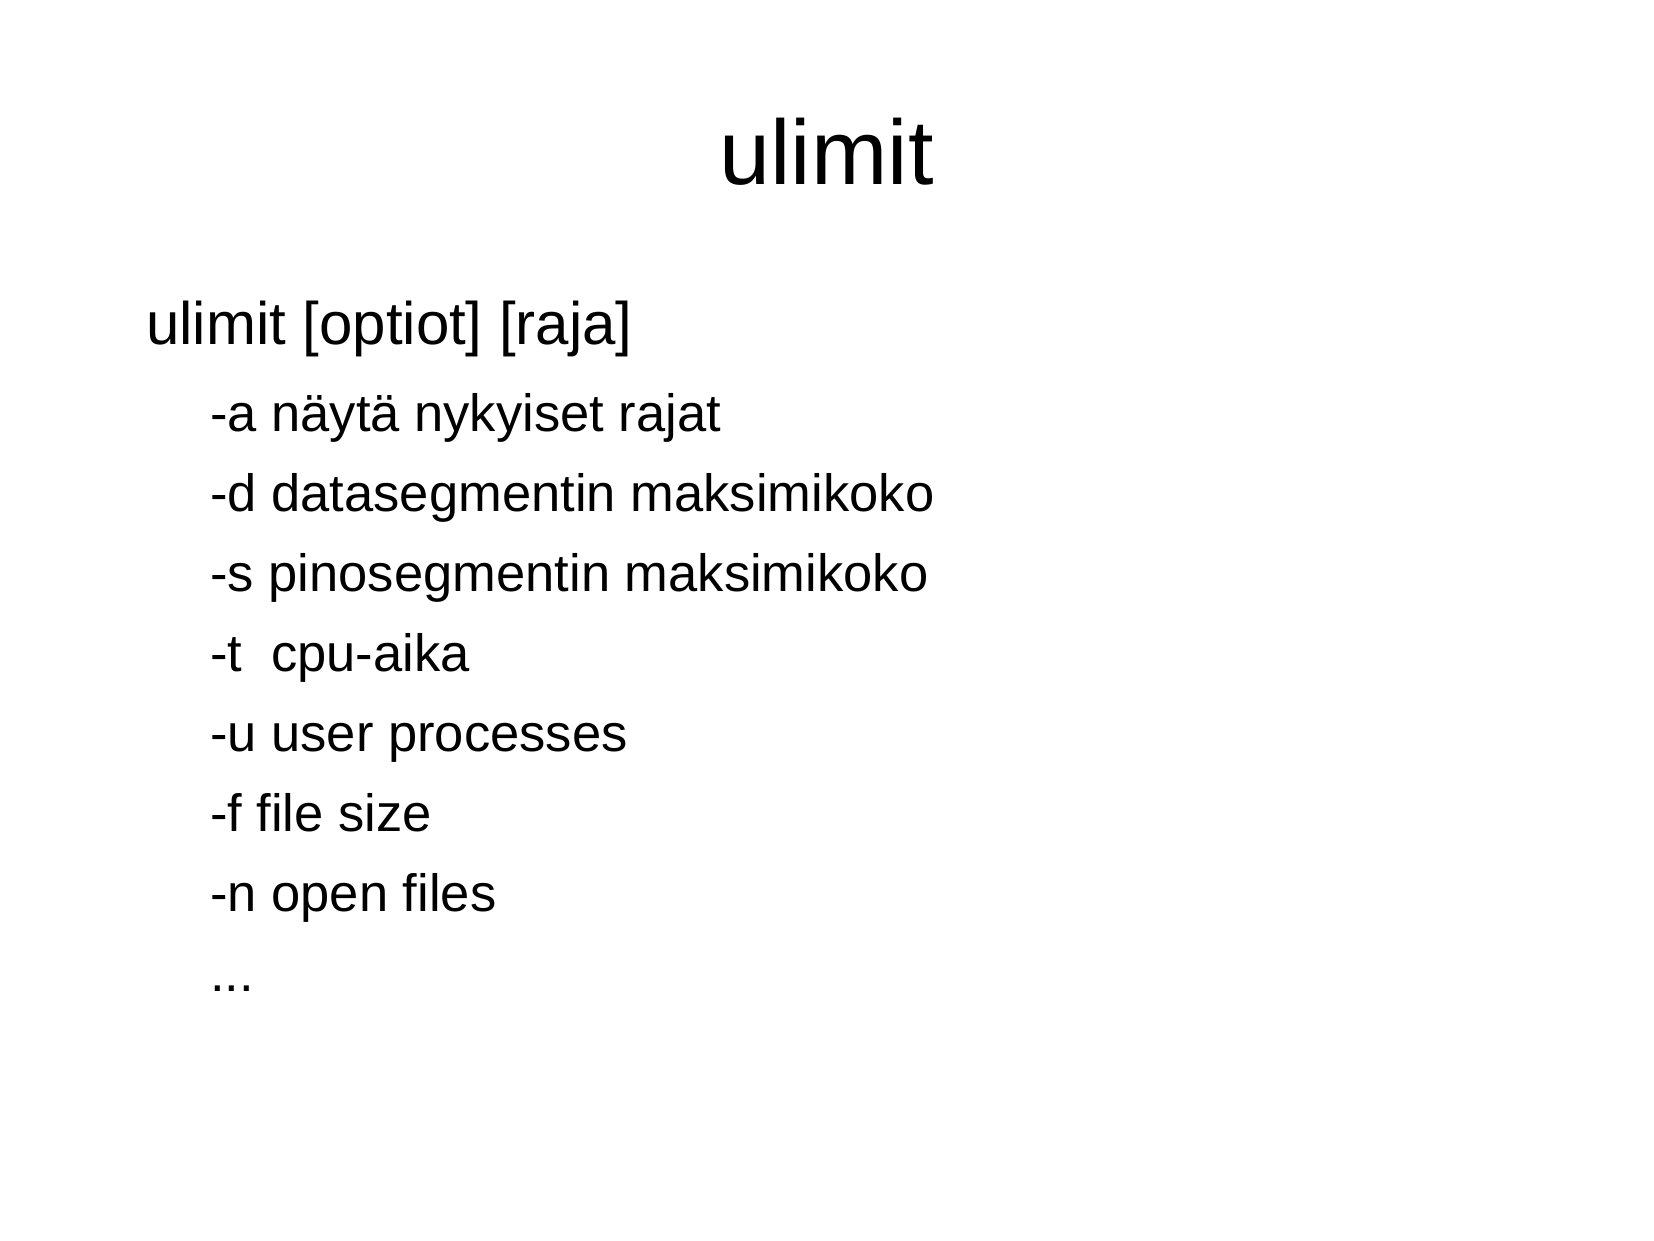

# ulimit
ulimit [optiot] [raja]
-a näytä nykyiset rajat
-d datasegmentin maksimikoko
-s pinosegmentin maksimikoko
-t cpu-aika
-u user processes
-f file size
-n open files
...